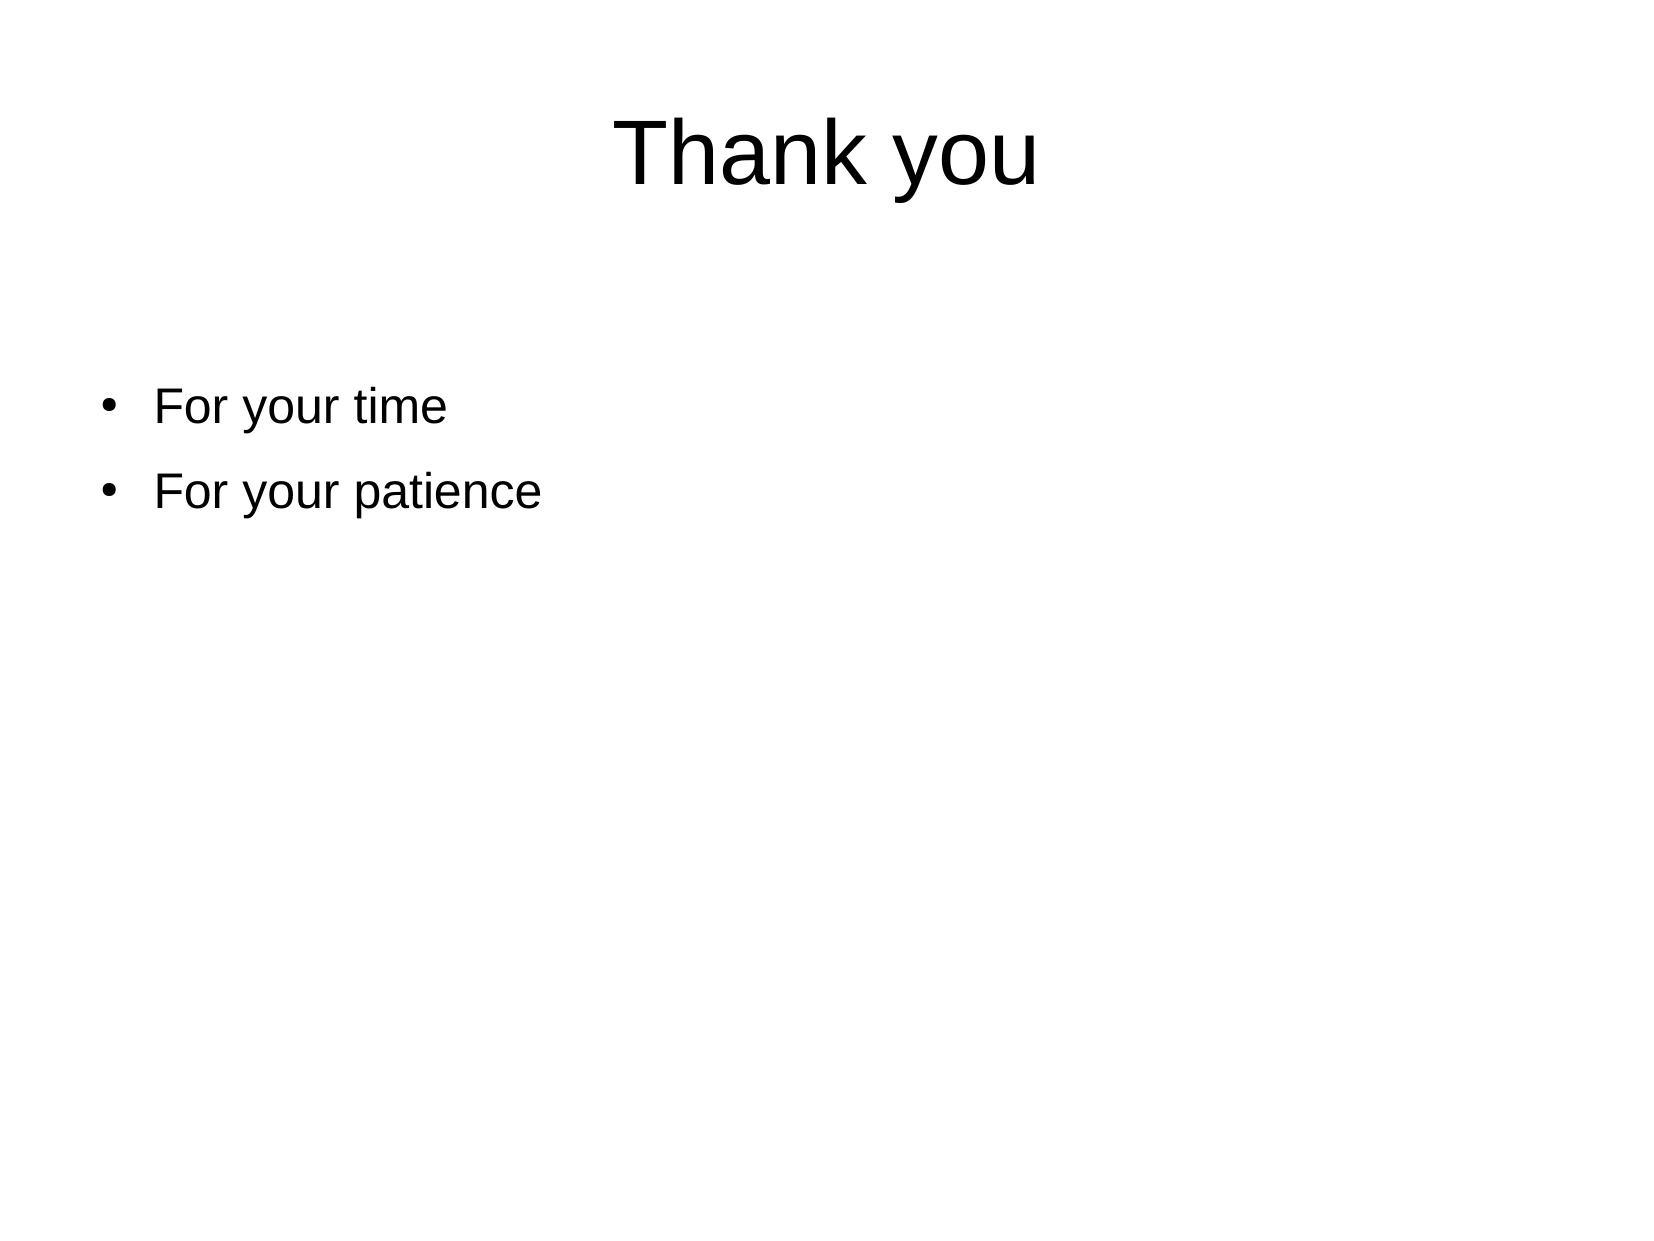

# Thank you
For your time
For your patience